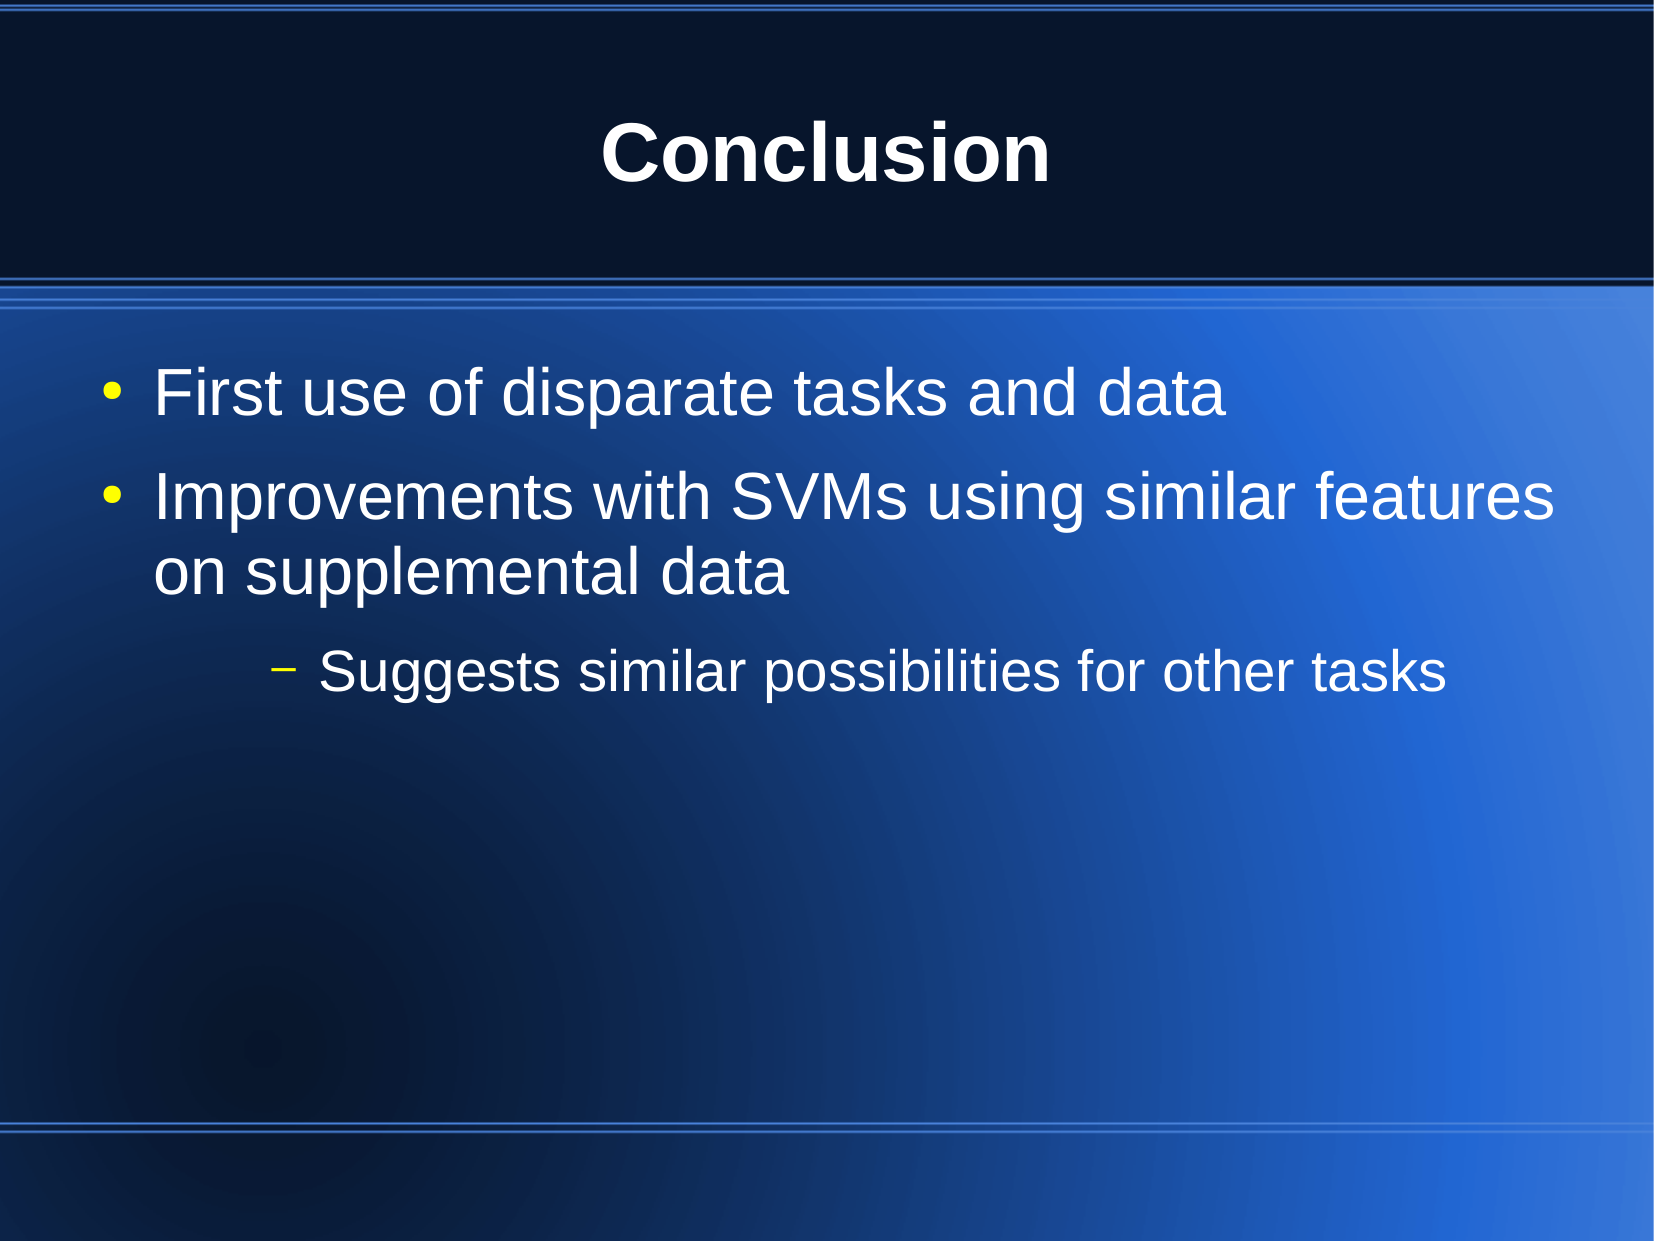

# Conclusion
First use of disparate tasks and data
Improvements with SVMs using similar features on supplemental data
Suggests similar possibilities for other tasks